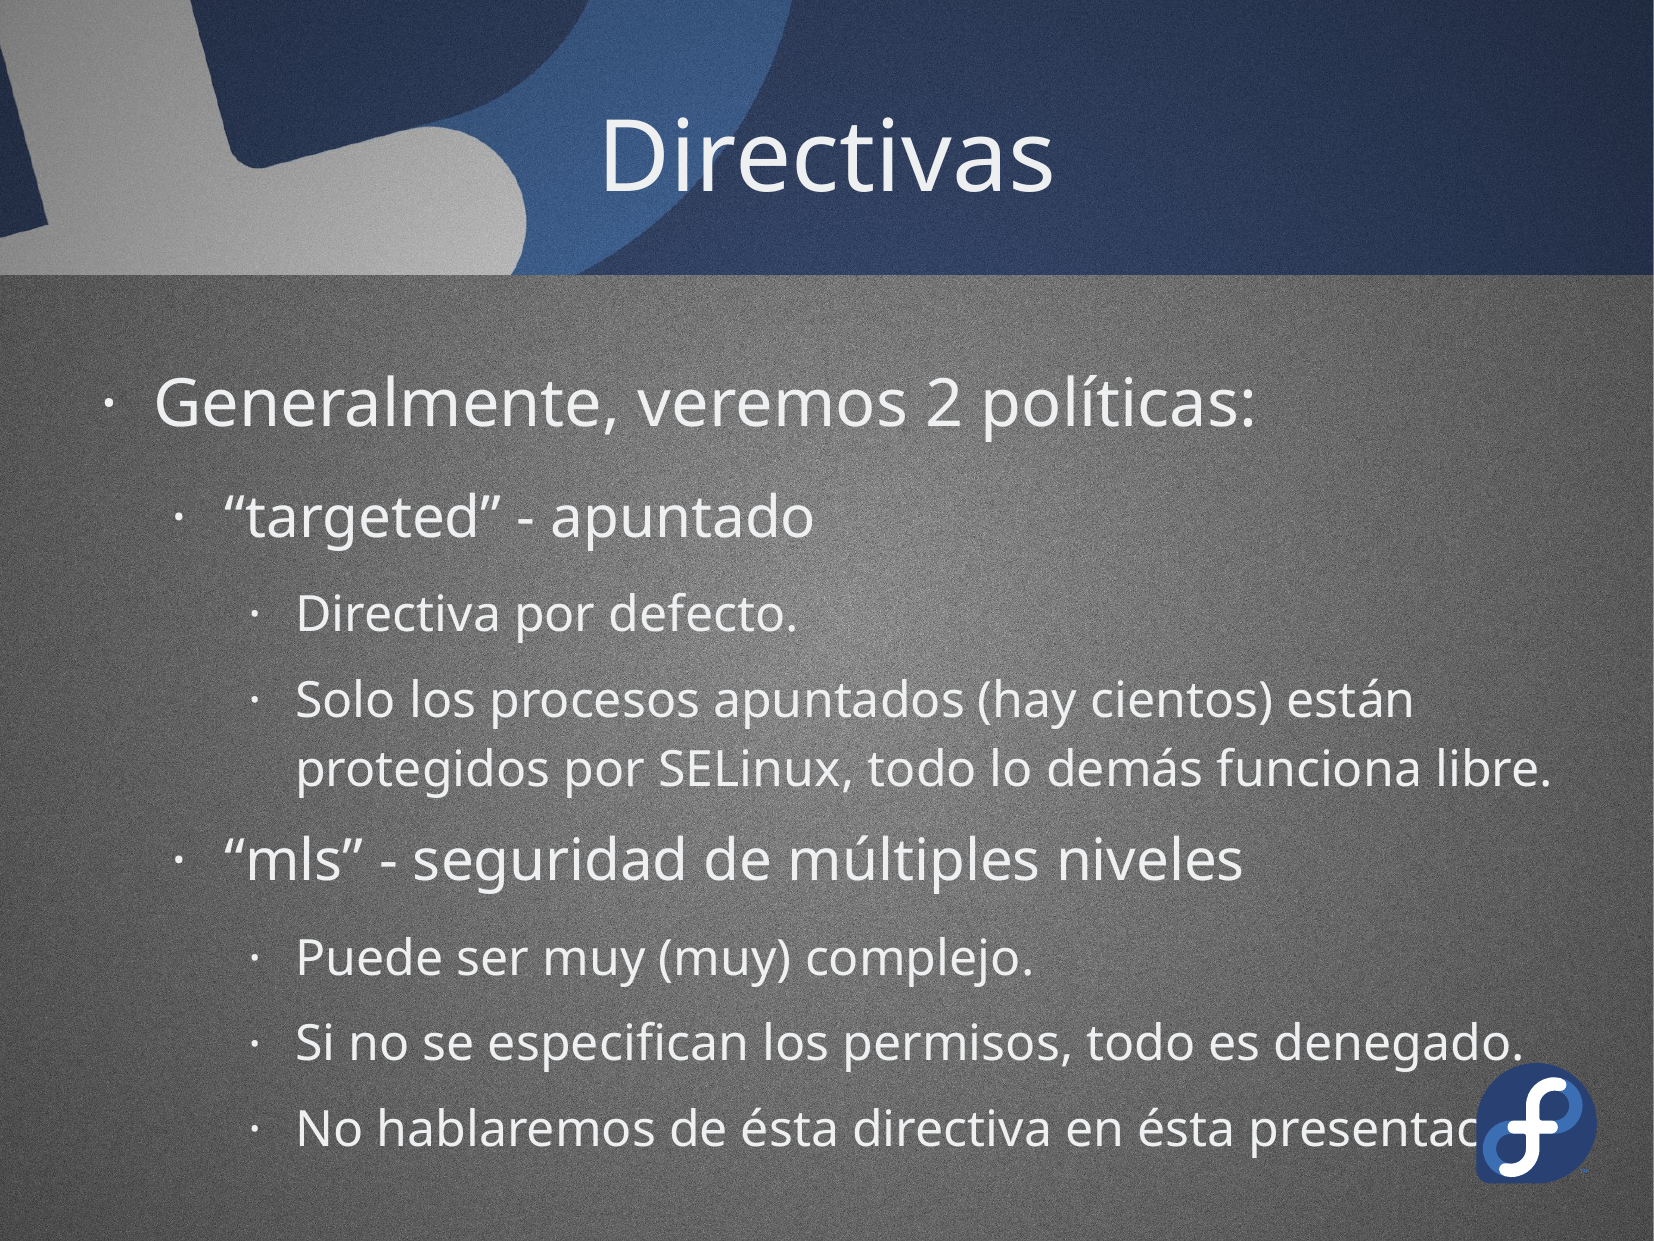

# Directivas
Generalmente, veremos 2 políticas:
“targeted” - apuntado
Directiva por defecto.
Solo los procesos apuntados (hay cientos) están protegidos por SELinux, todo lo demás funciona libre.
“mls” - seguridad de múltiples niveles
Puede ser muy (muy) complejo.
Si no se especifican los permisos, todo es denegado.
No hablaremos de ésta directiva en ésta presentación.